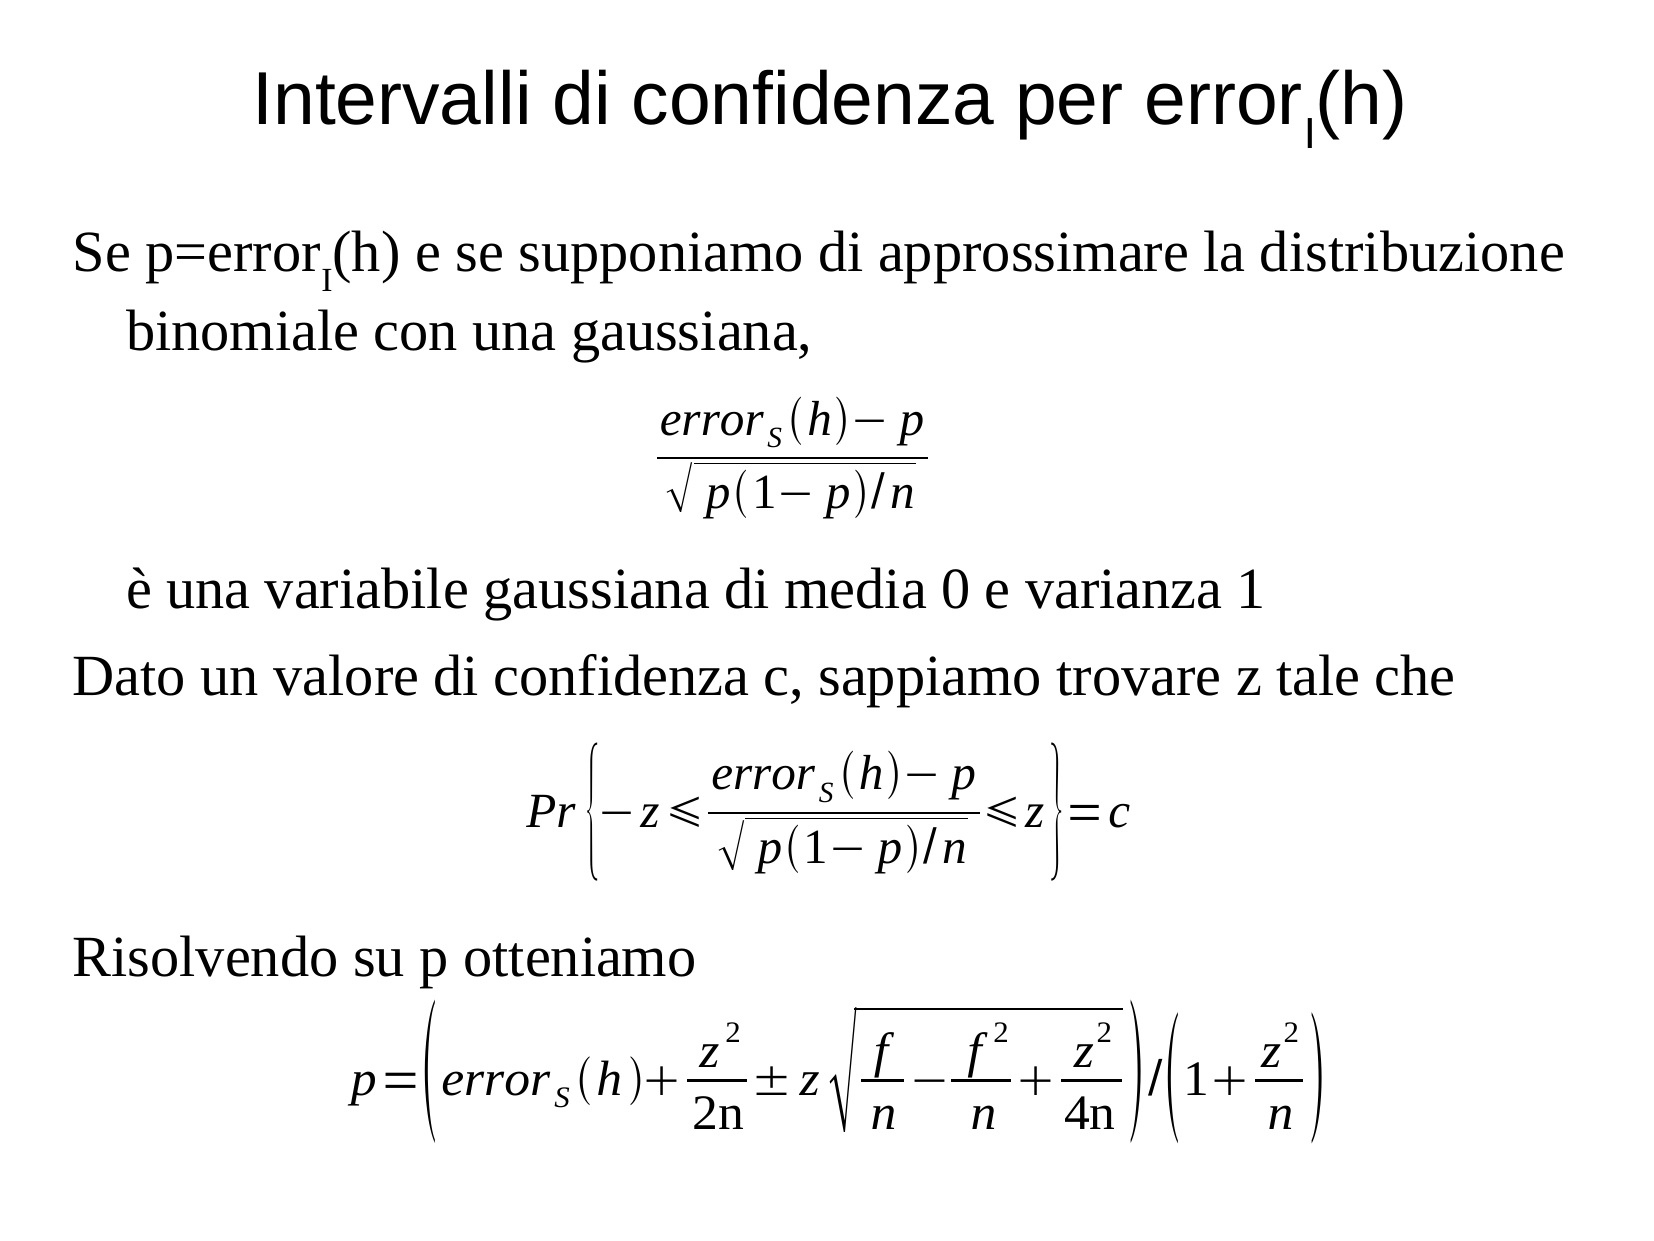

# Intervalli di confidenza per errorI(h)
Se p=errorI(h) e se supponiamo di approssimare la distribuzione binomiale con una gaussiana,
è una variabile gaussiana di media 0 e varianza 1
Dato un valore di confidenza c, sappiamo trovare z tale che
Risolvendo su p otteniamo